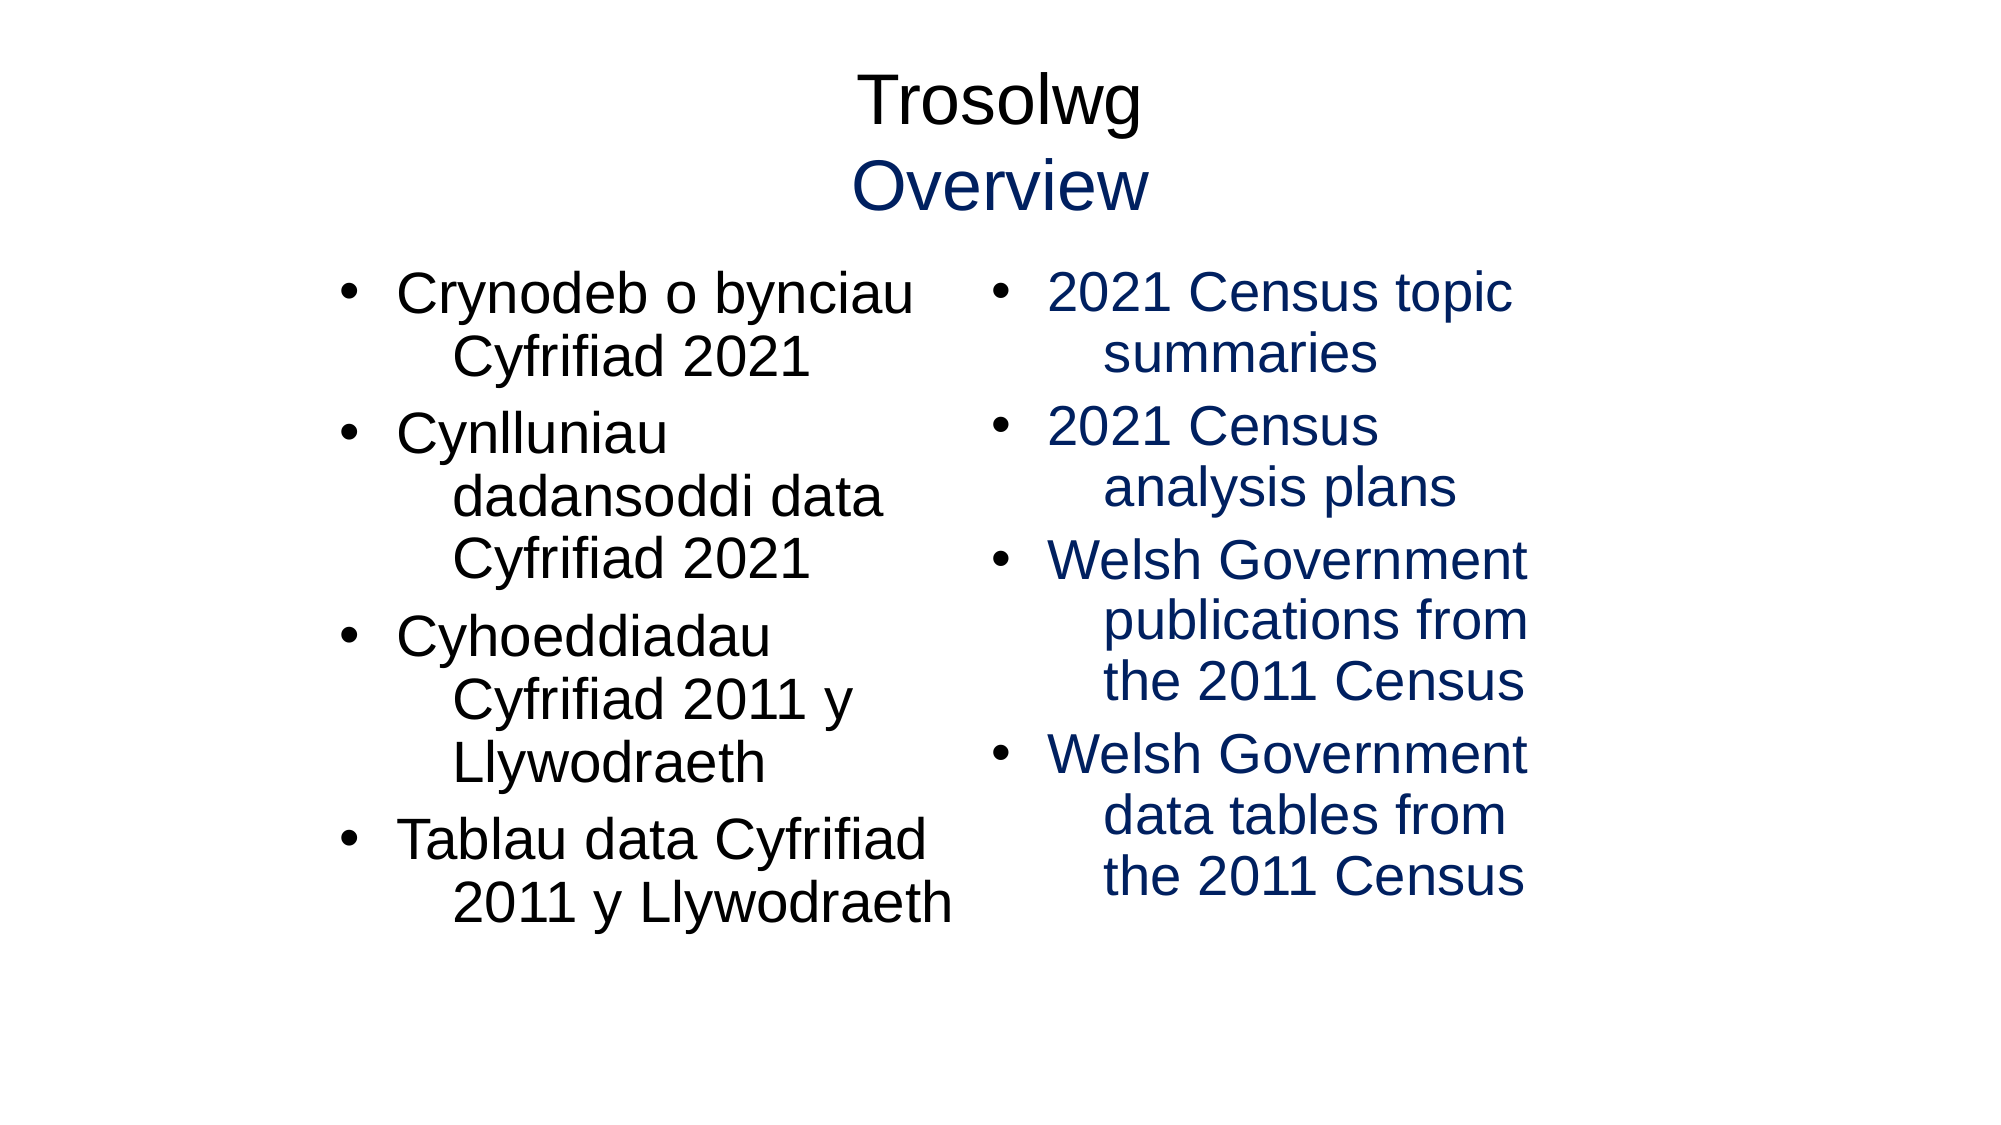

Trosolwg
Overview
# Crynodeb o bynciau Cyfrifiad 2021
Cynlluniau dadansoddi data Cyfrifiad 2021
Cyhoeddiadau Cyfrifiad 2011 y Llywodraeth
Tablau data Cyfrifiad 2011 y Llywodraeth
2021 Census topic summaries
2021 Census analysis plans
Welsh Government publications from the 2011 Census
Welsh Government data tables from the 2011 Census